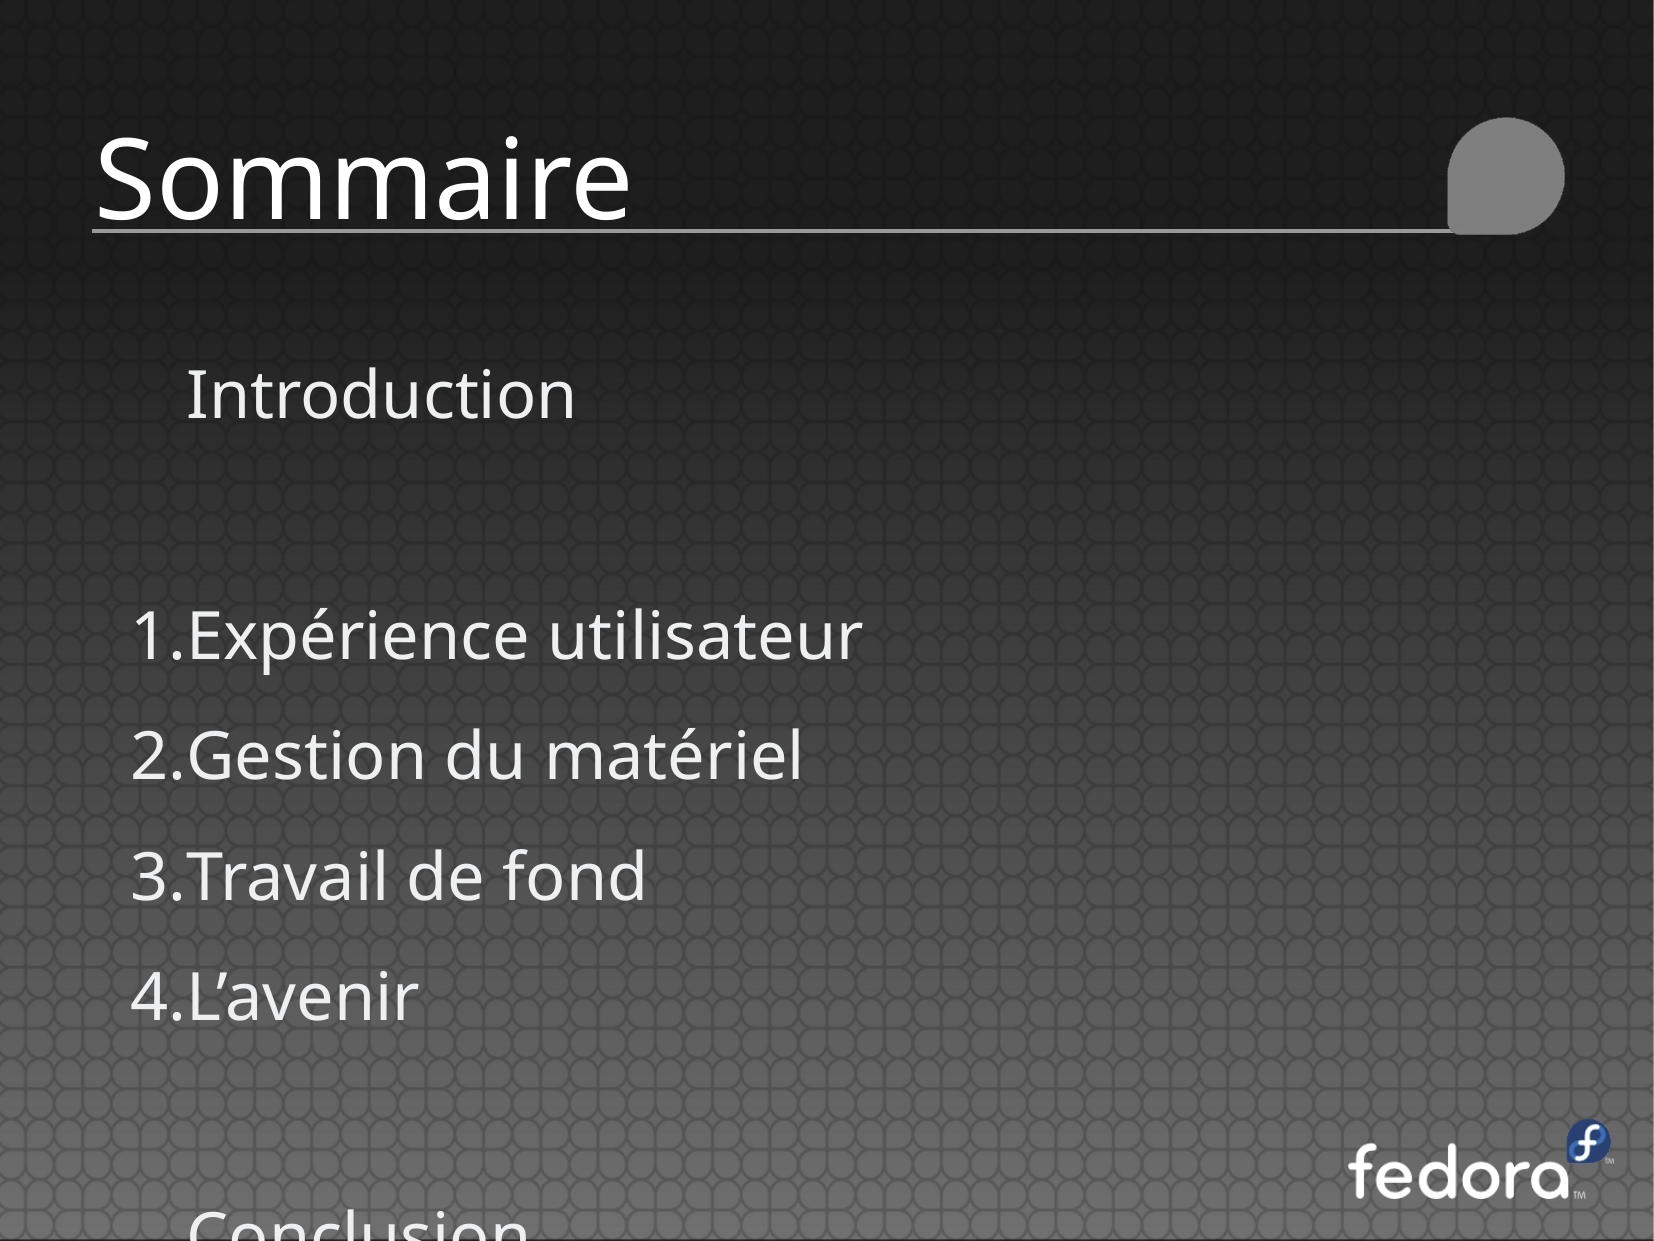

# Sommaire
Introduction
Expérience utilisateur
Gestion du matériel
Travail de fond
L’avenir
Conclusion